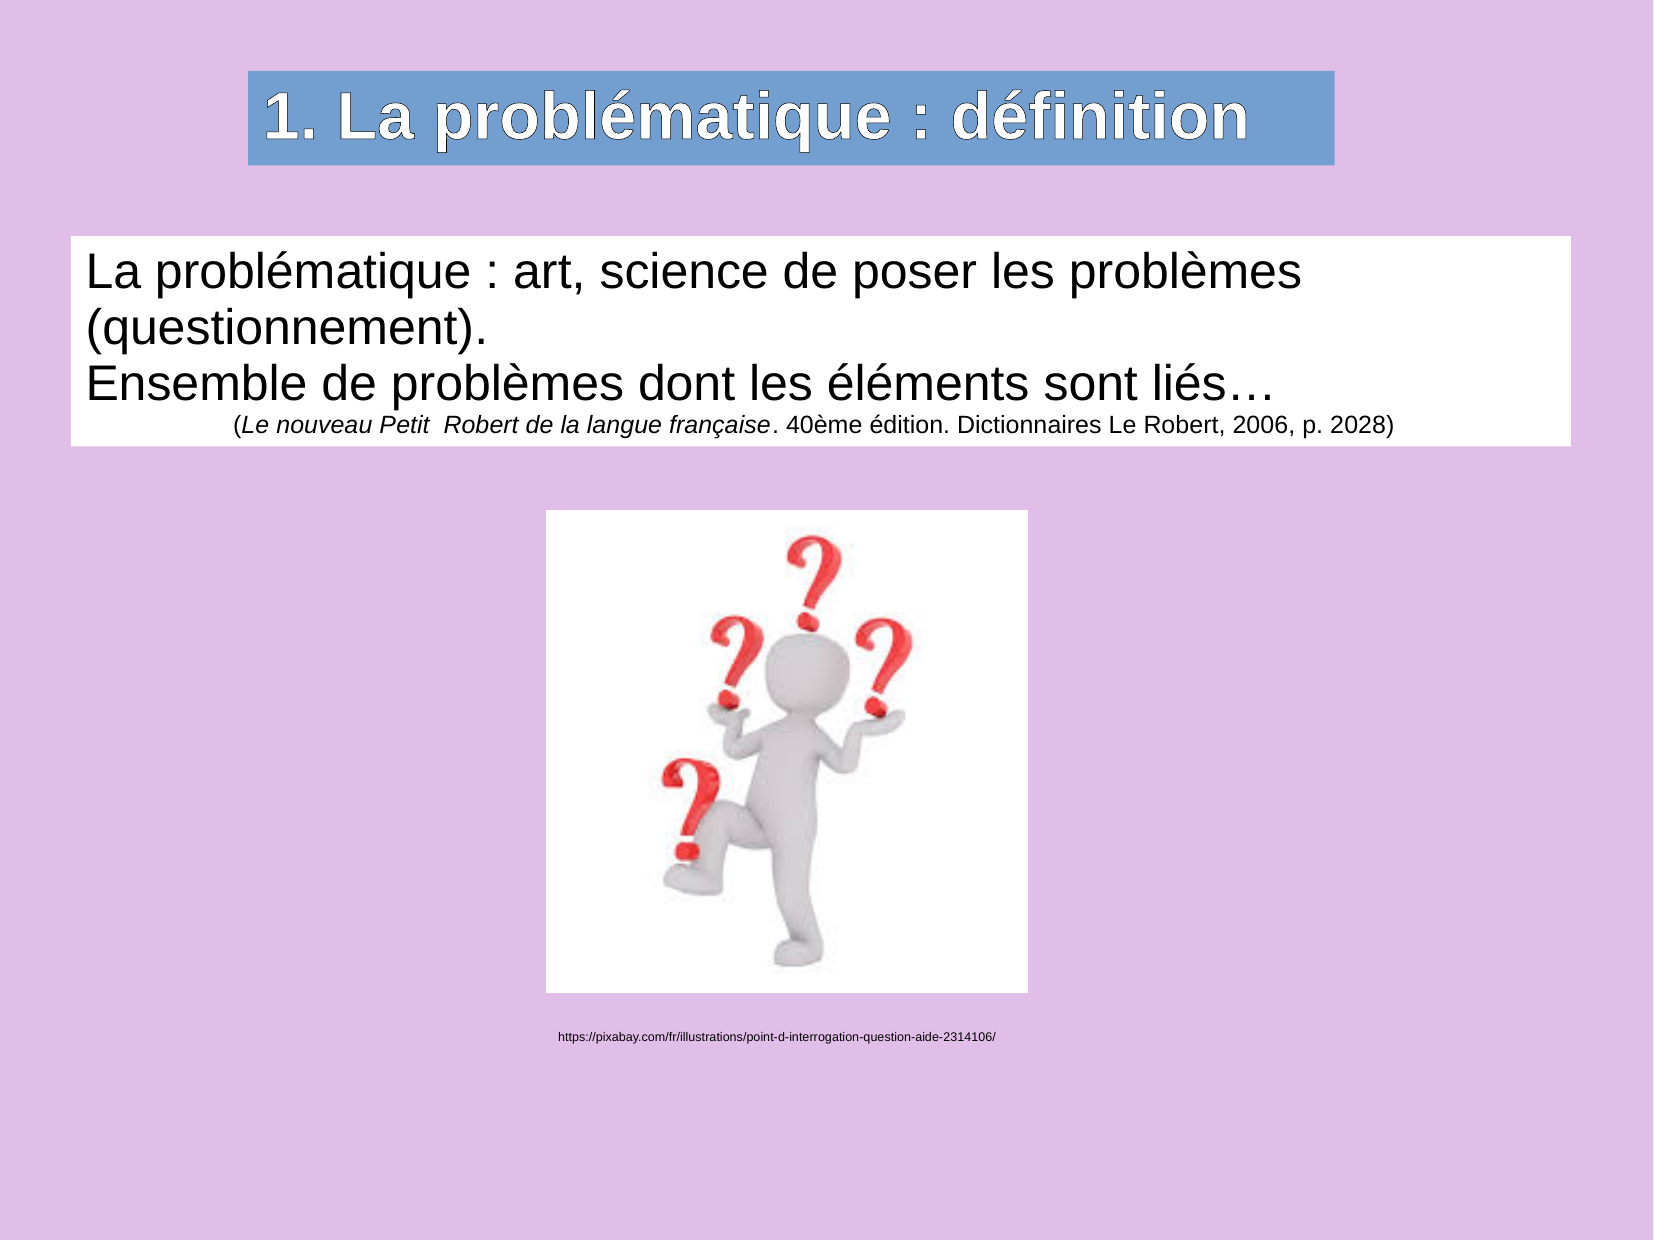

1. La problématique : définition
La problématique : art, science de poser les problèmes (questionnement).
Ensemble de problèmes dont les éléments sont liés…
(Le nouveau Petit Robert de la langue française. 40ème édition. Dictionnaires Le Robert, 2006, p. 2028)
https://pixabay.com/fr/illustrations/point-d-interrogation-question-aide-2314106/